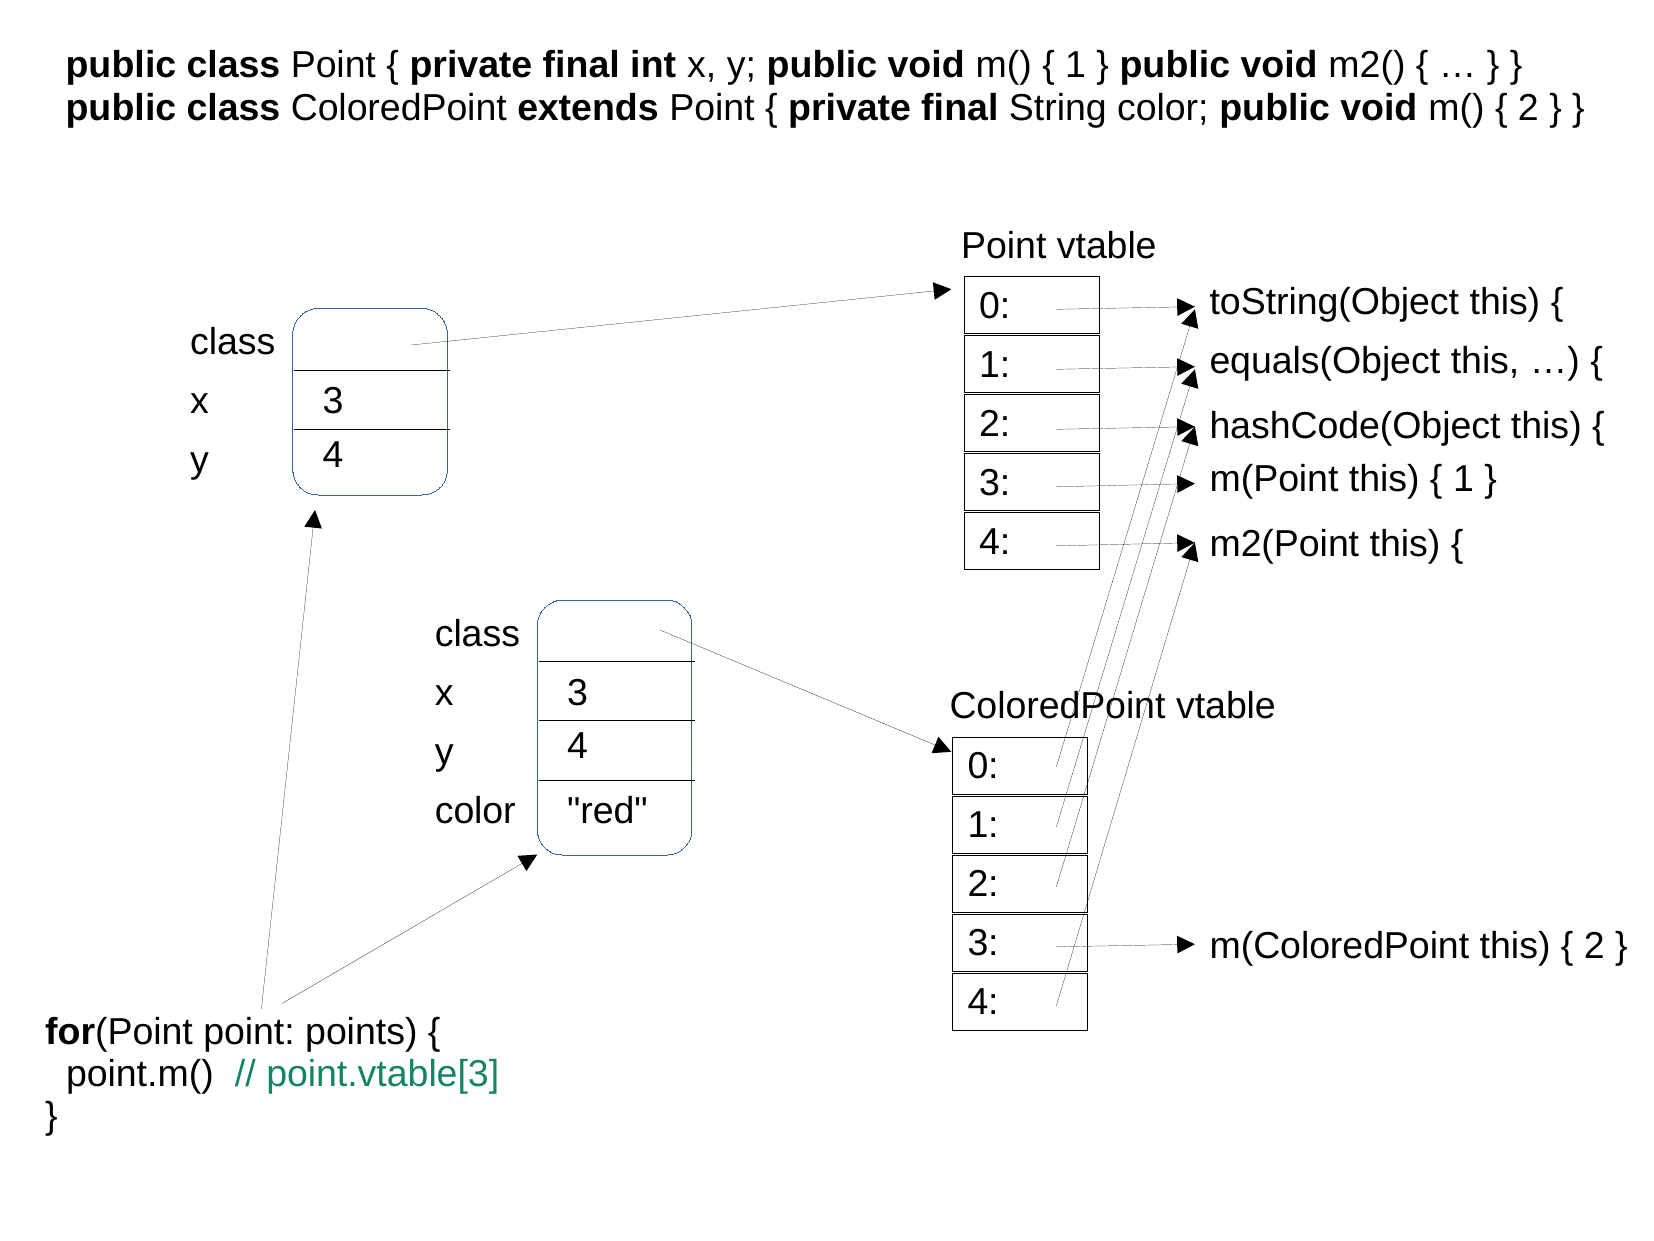

public class Point { private final int x, y; public void m() { 1 } public void m2() { … } }
public class ColoredPoint extends Point { private final String color; public void m() { 2 } }
Point vtable
toString(Object this) {
0:
class
equals(Object this, …) {
1:
x
3
2:
hashCode(Object this) {
4
y
m(Point this) { 1 }
3:
4:
m2(Point this) {
class
x
3
ColoredPoint vtable
4
y
0:
color
"red"
1:
2:
3:
m(ColoredPoint this) { 2 }
4:
for(Point point: points) {
 point.m() // point.vtable[3]
}